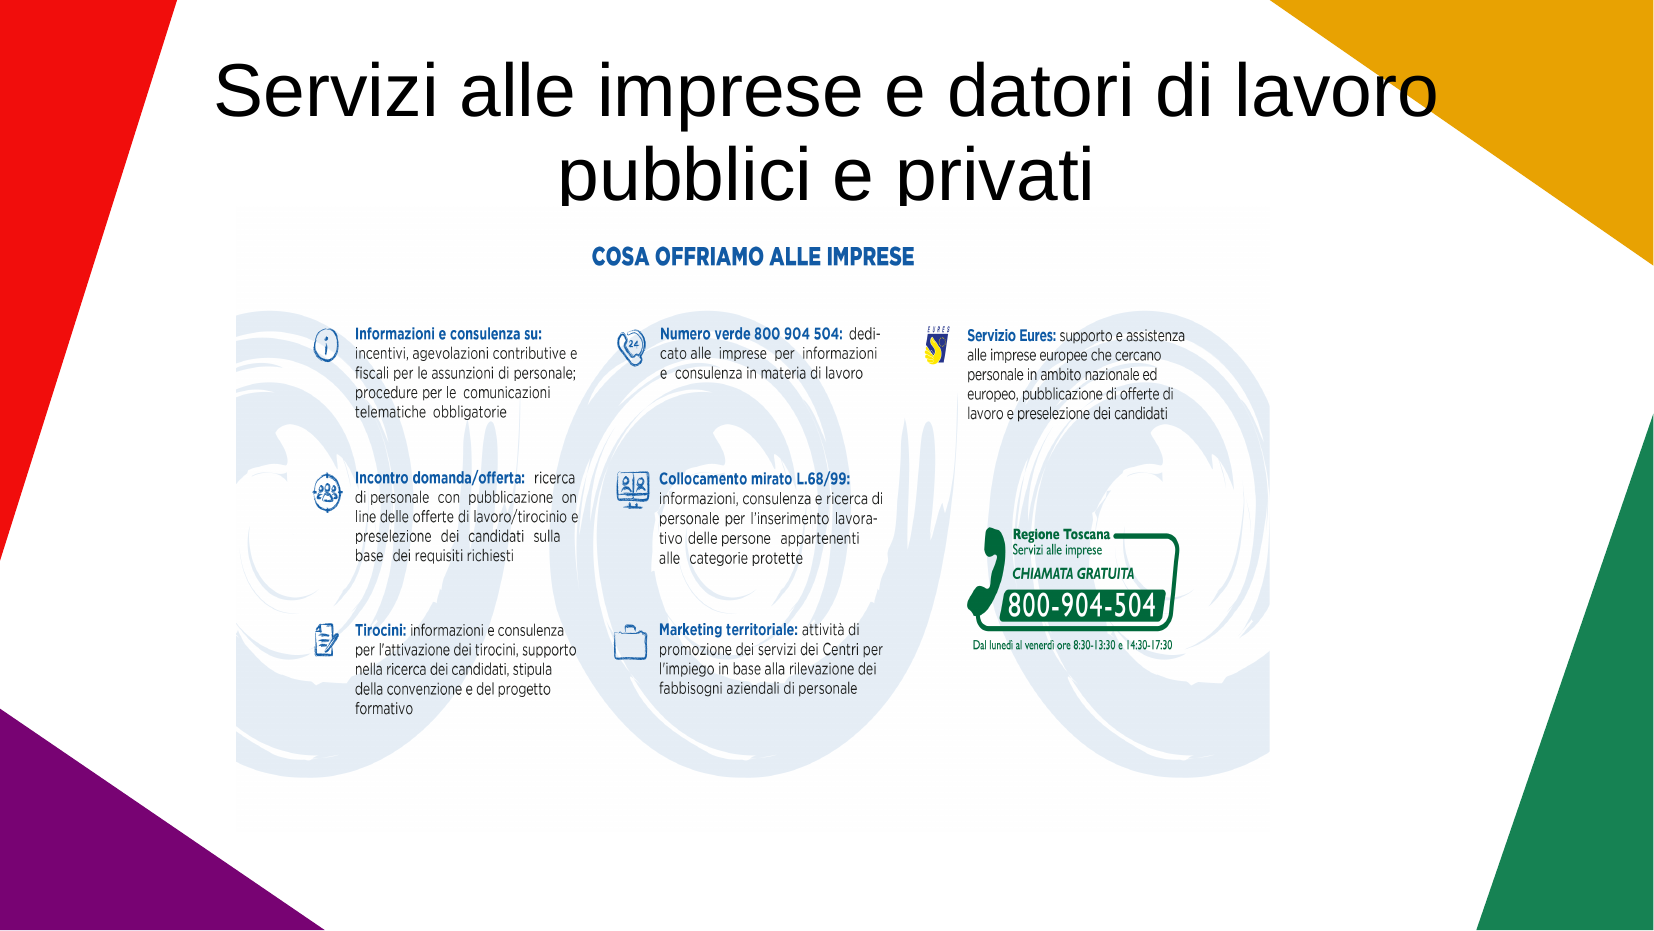

# Servizi alle imprese e datori di lavoro pubblici e privati